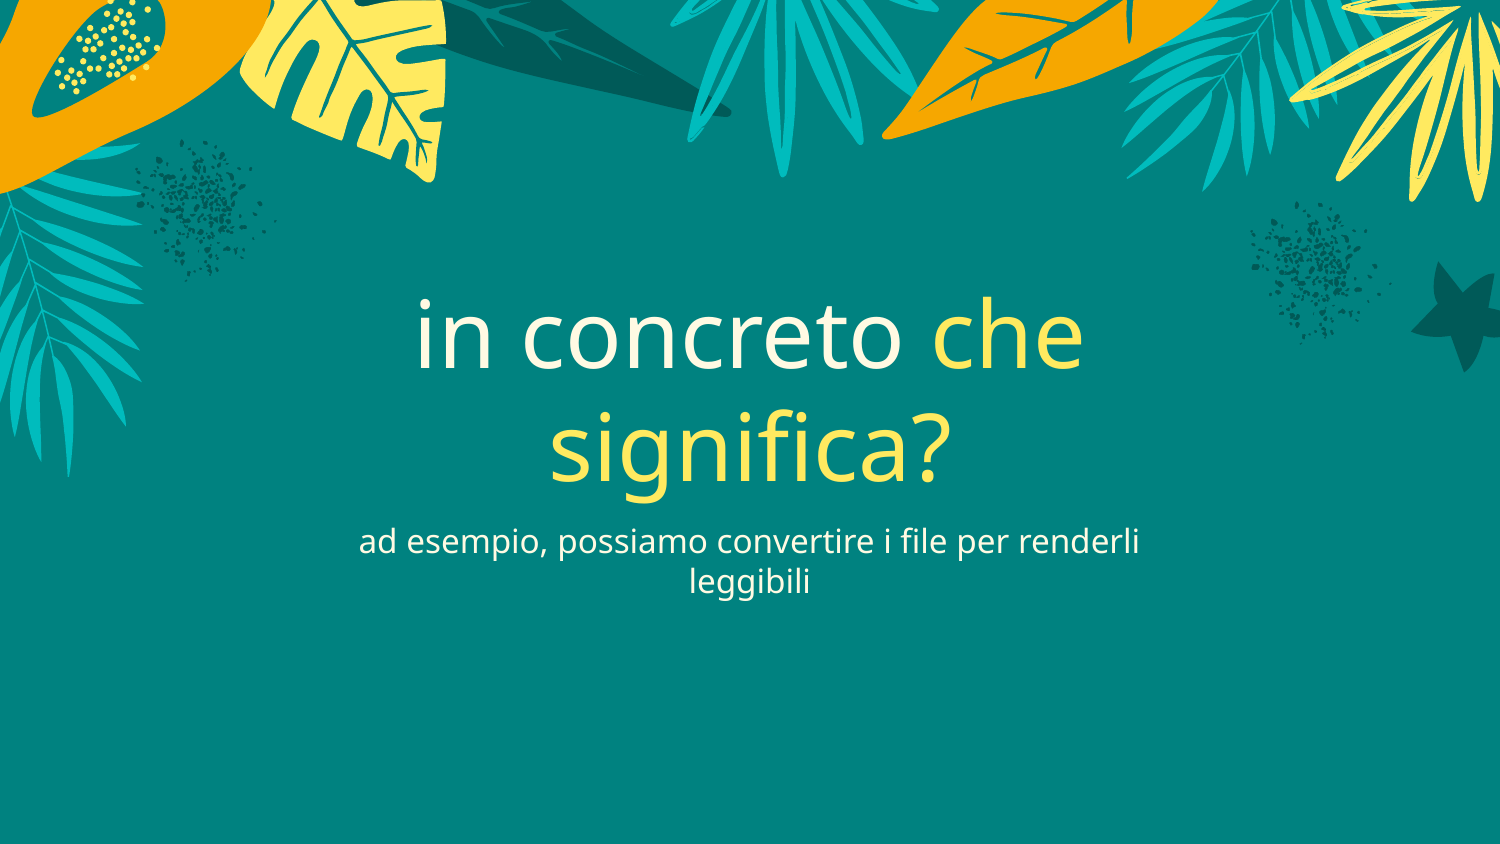

# in concreto che significa?
ad esempio, possiamo convertire i file per renderli leggibili